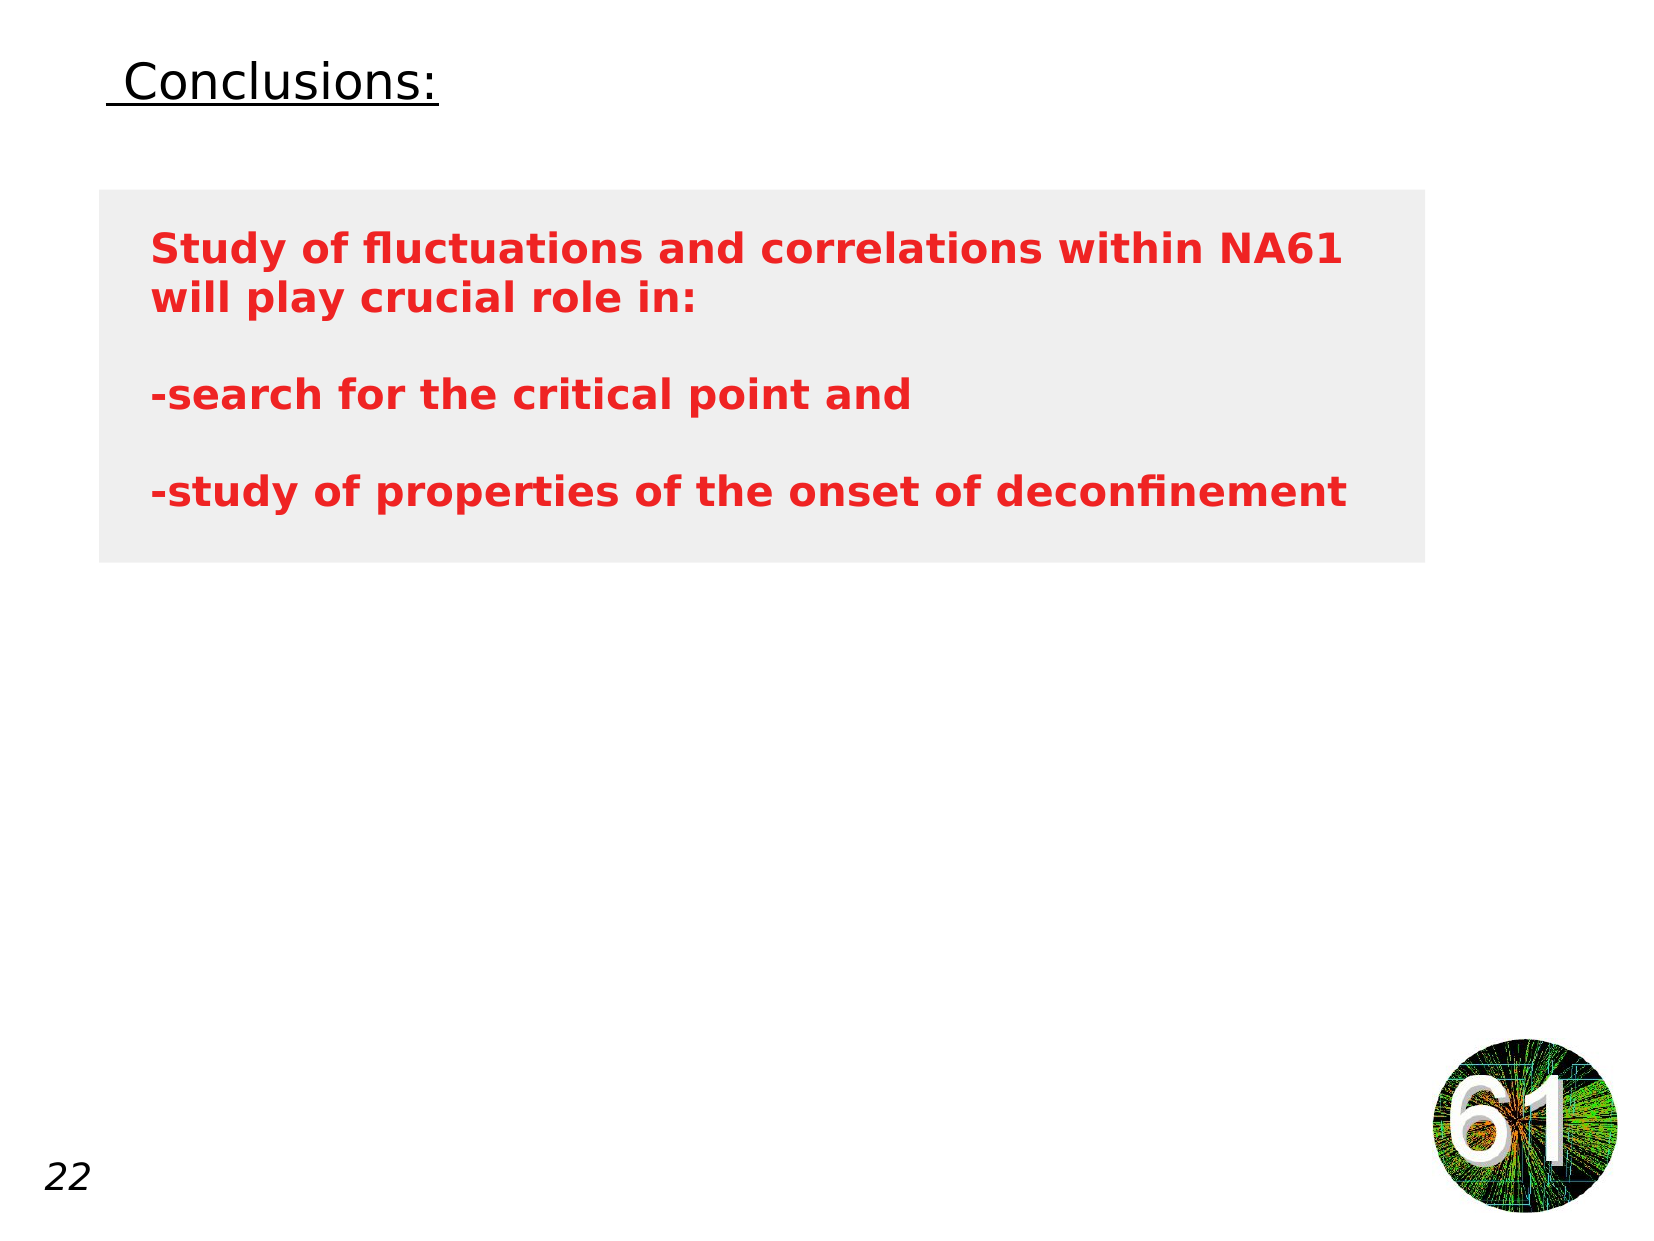

Conclusions:
Study of fluctuations and correlations within NA61
will play crucial role in:
-search for the critical point and
-study of properties of the onset of deconfinement